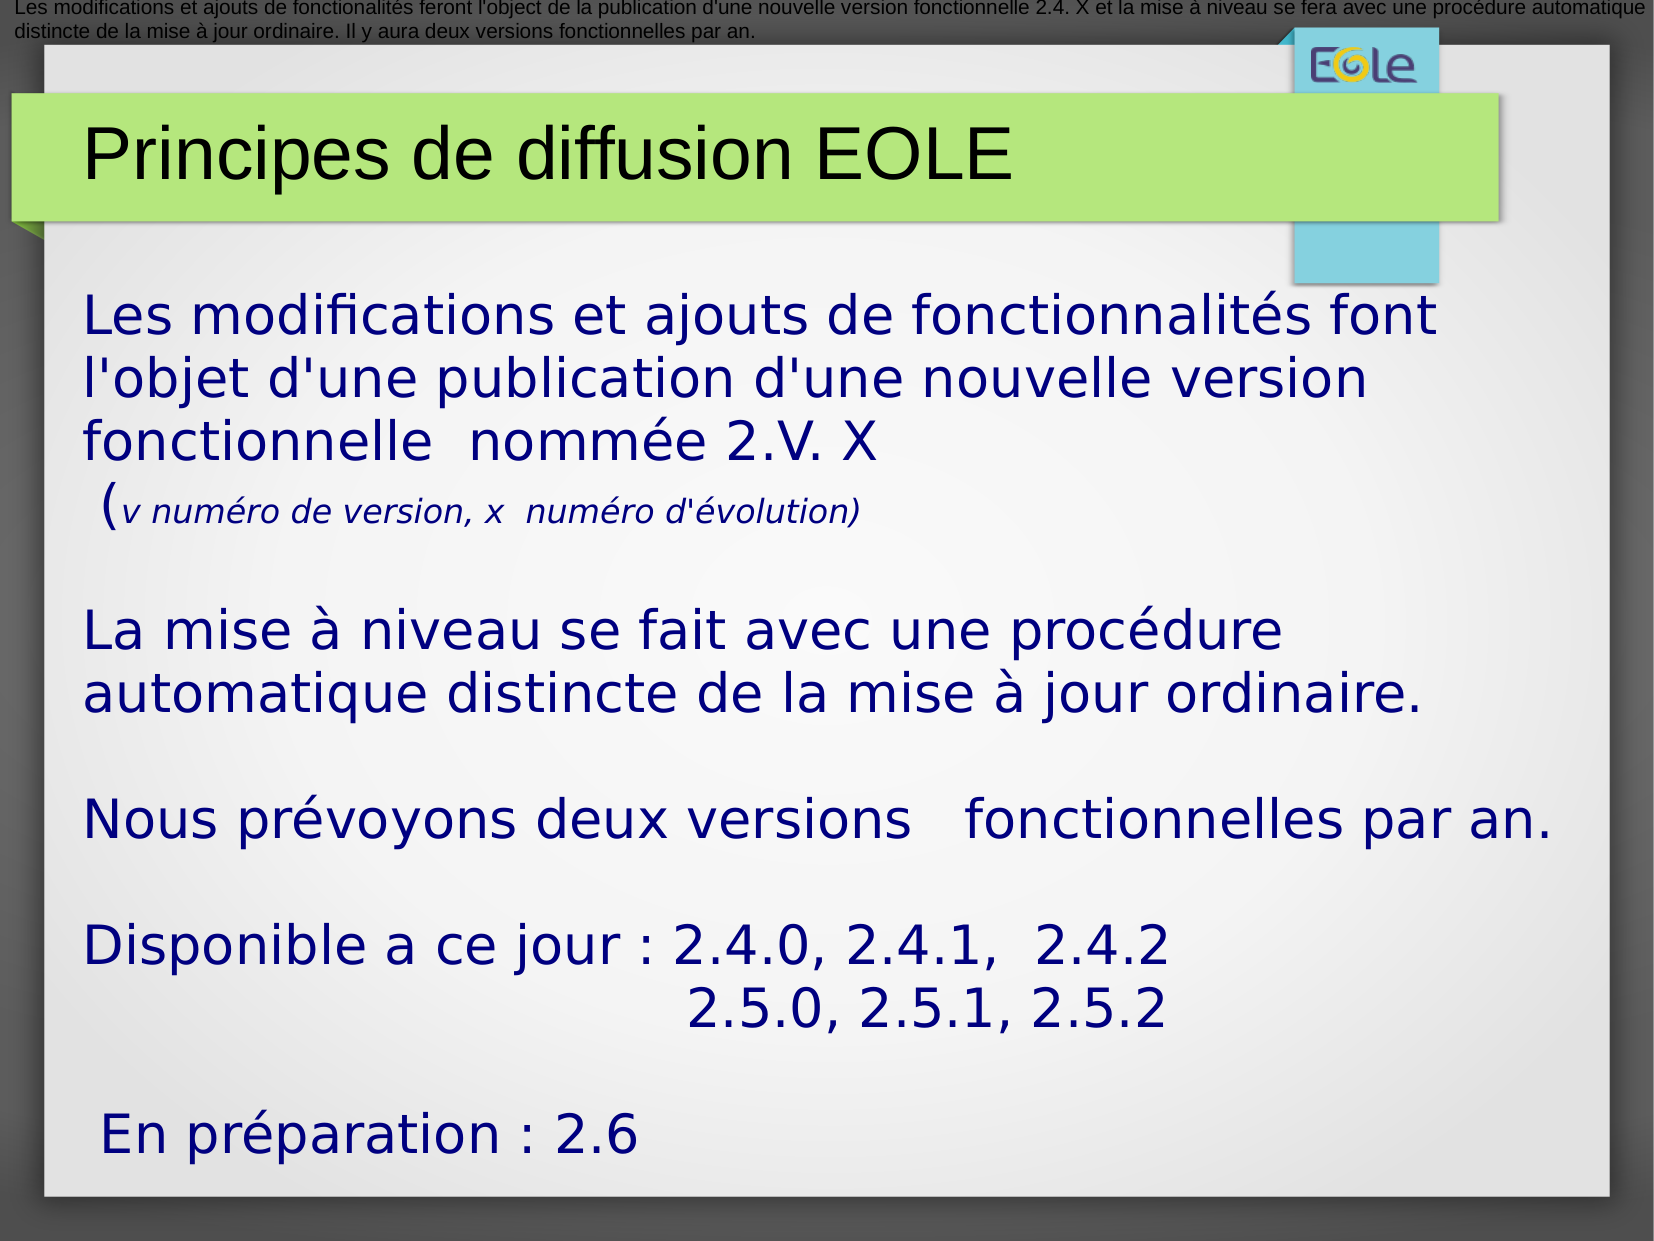

Les modifications et ajouts de fonctionalités feront l'object de la publication d'une nouvelle version fonctionnelle 2.4. X et la mise à niveau se fera avec une procédure automatique distincte de la mise à jour ordinaire. Il y aura deux versions fonctionnelles par an.
# Principes de diffusion EOLE
Les modifications et ajouts de fonctionnalités font l'objet d'une publication d'une nouvelle version fonctionnelle nommée 2.V. X
 (v numéro de version, x numéro d'évolution)
La mise à niveau se fait avec une procédure automatique distincte de la mise à jour ordinaire.
Nous prévoyons deux versions fonctionnelles par an.
Disponible a ce jour : 2.4.0, 2.4.1, 2.4.2
 2.5.0, 2.5.1, 2.5.2
 En préparation : 2.6